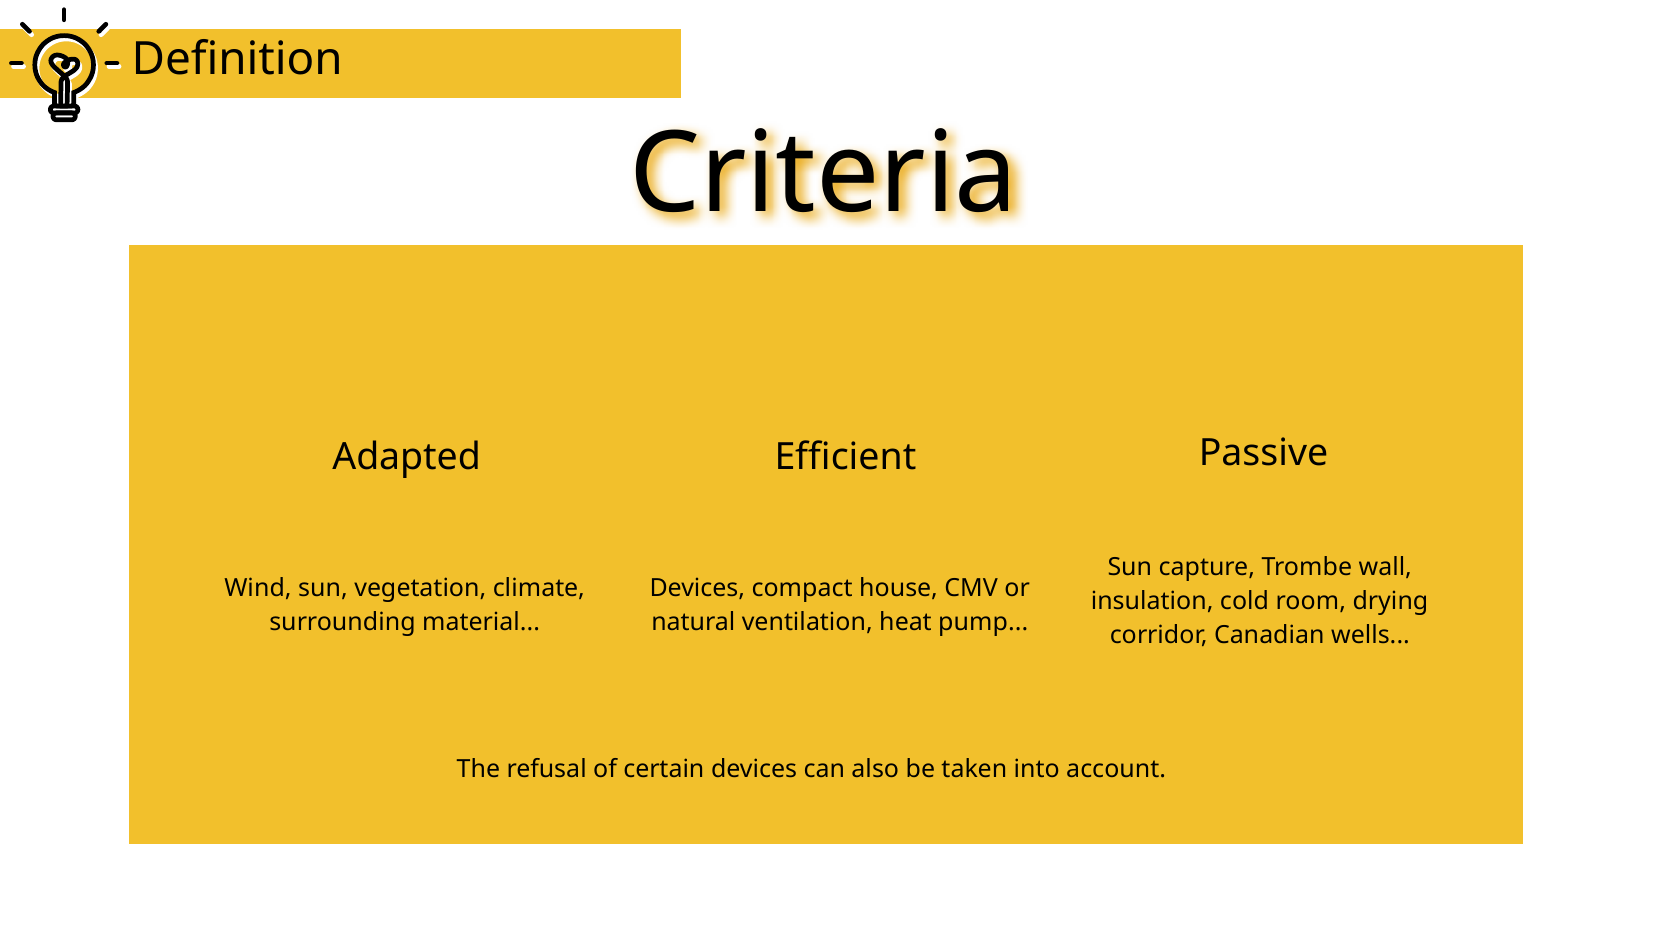

Criteria
# Definition
Passive
Adapted
Efficient
Sun capture, Trombe wall, insulation, cold room, drying corridor, Canadian wells...
Wind, sun, vegetation, climate, surrounding material...
Devices, compact house, CMV or natural ventilation, heat pump...
The refusal of certain devices can also be taken into account.